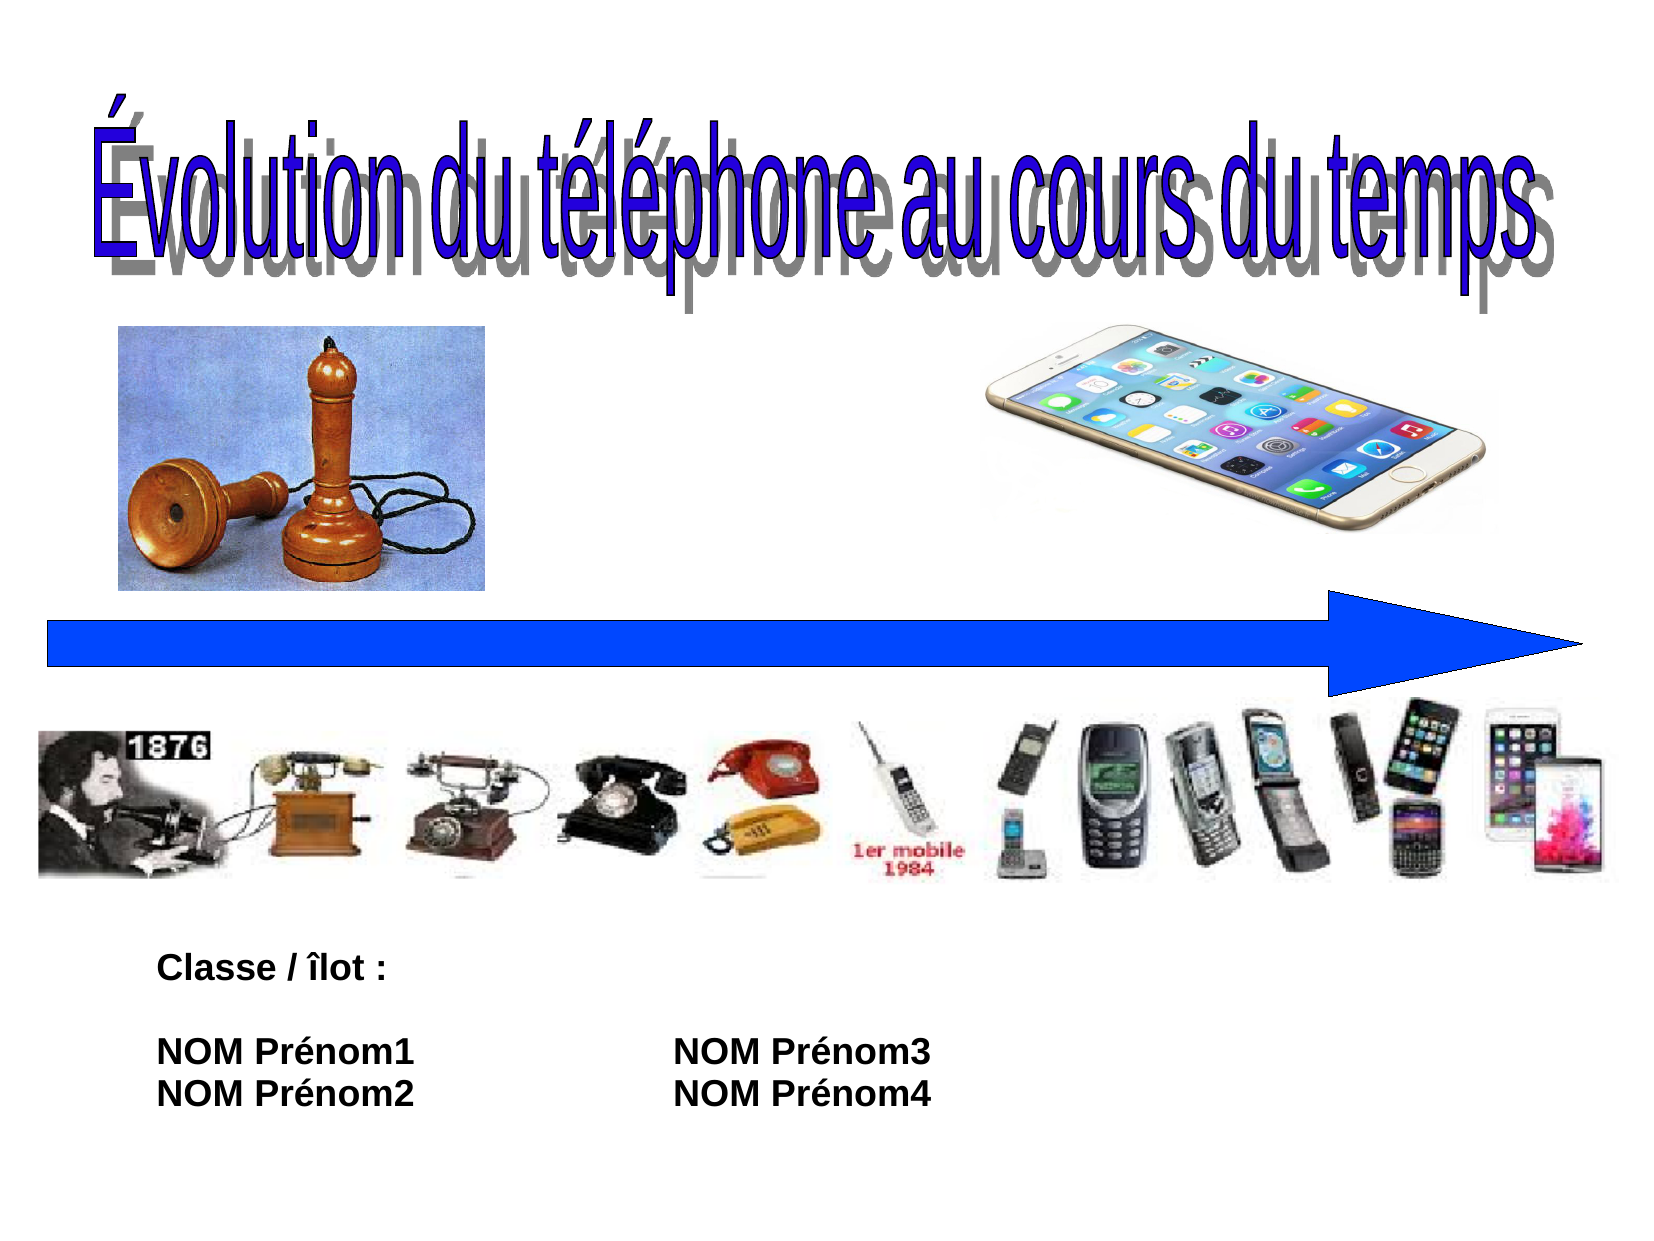

Évolution du téléphone au cours du temps
Classe / îlot :
NOM Prénom1				NOM Prénom3
NOM Prénom2 				NOM Prénom4